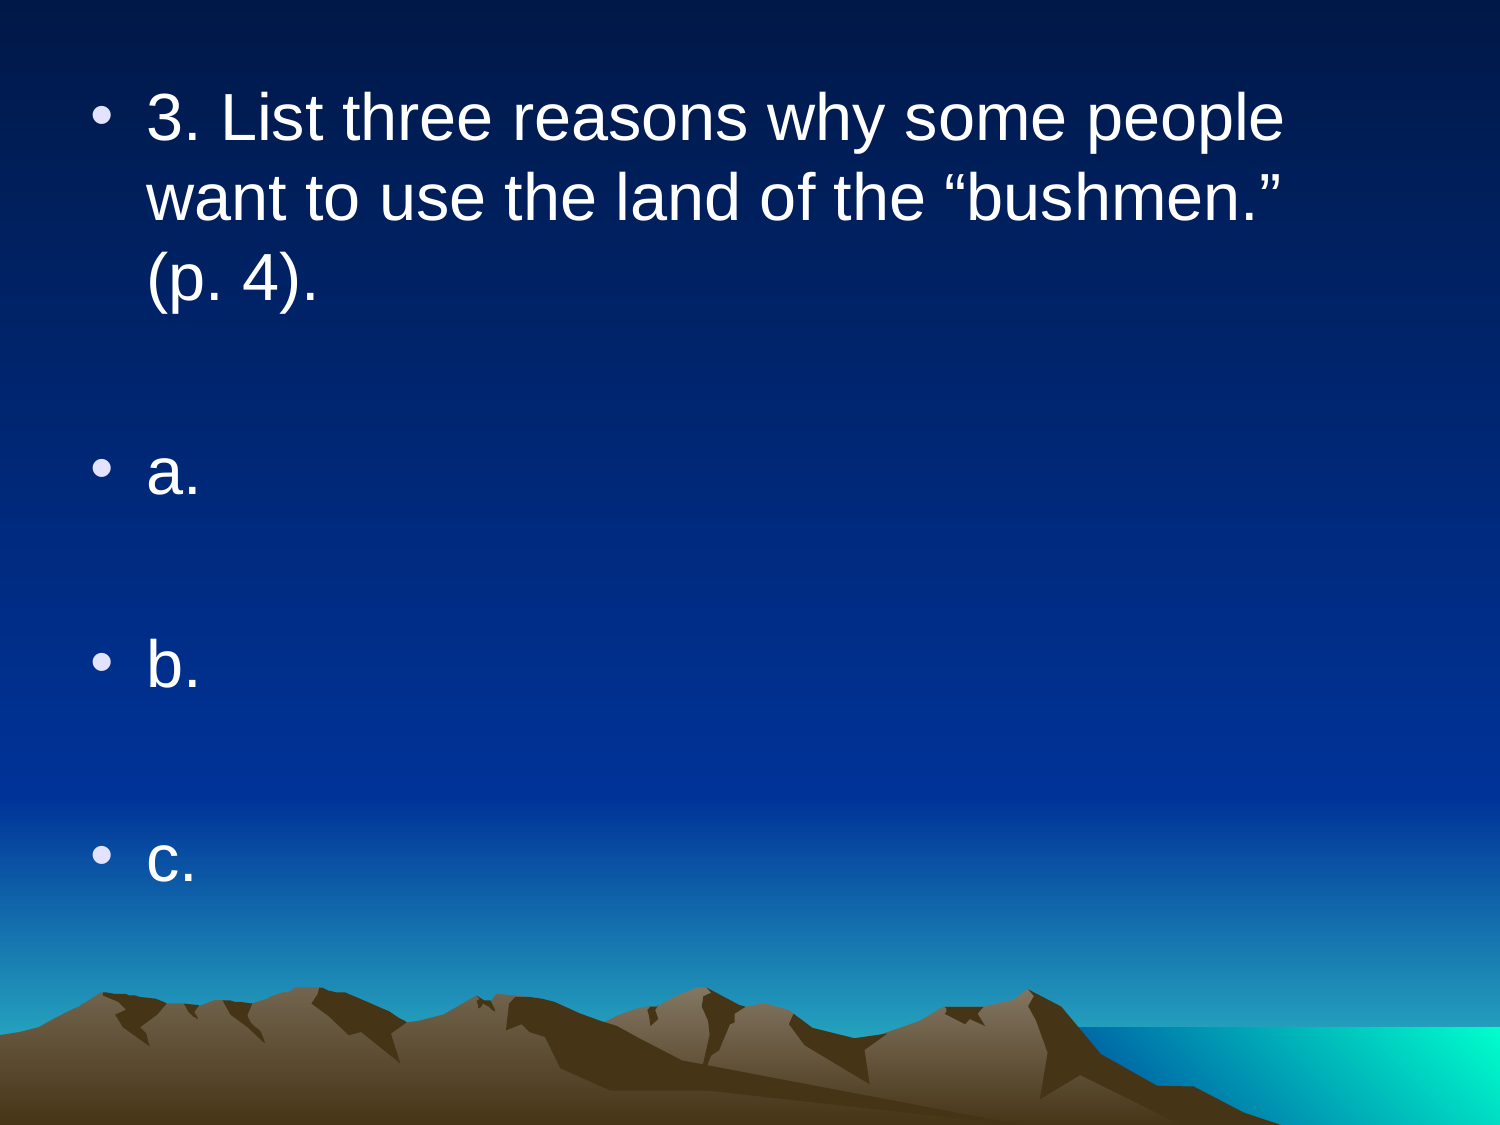

# 3. List three reasons why some people want to use the land of the “bushmen.” (p. 4).
a.
b.
c.